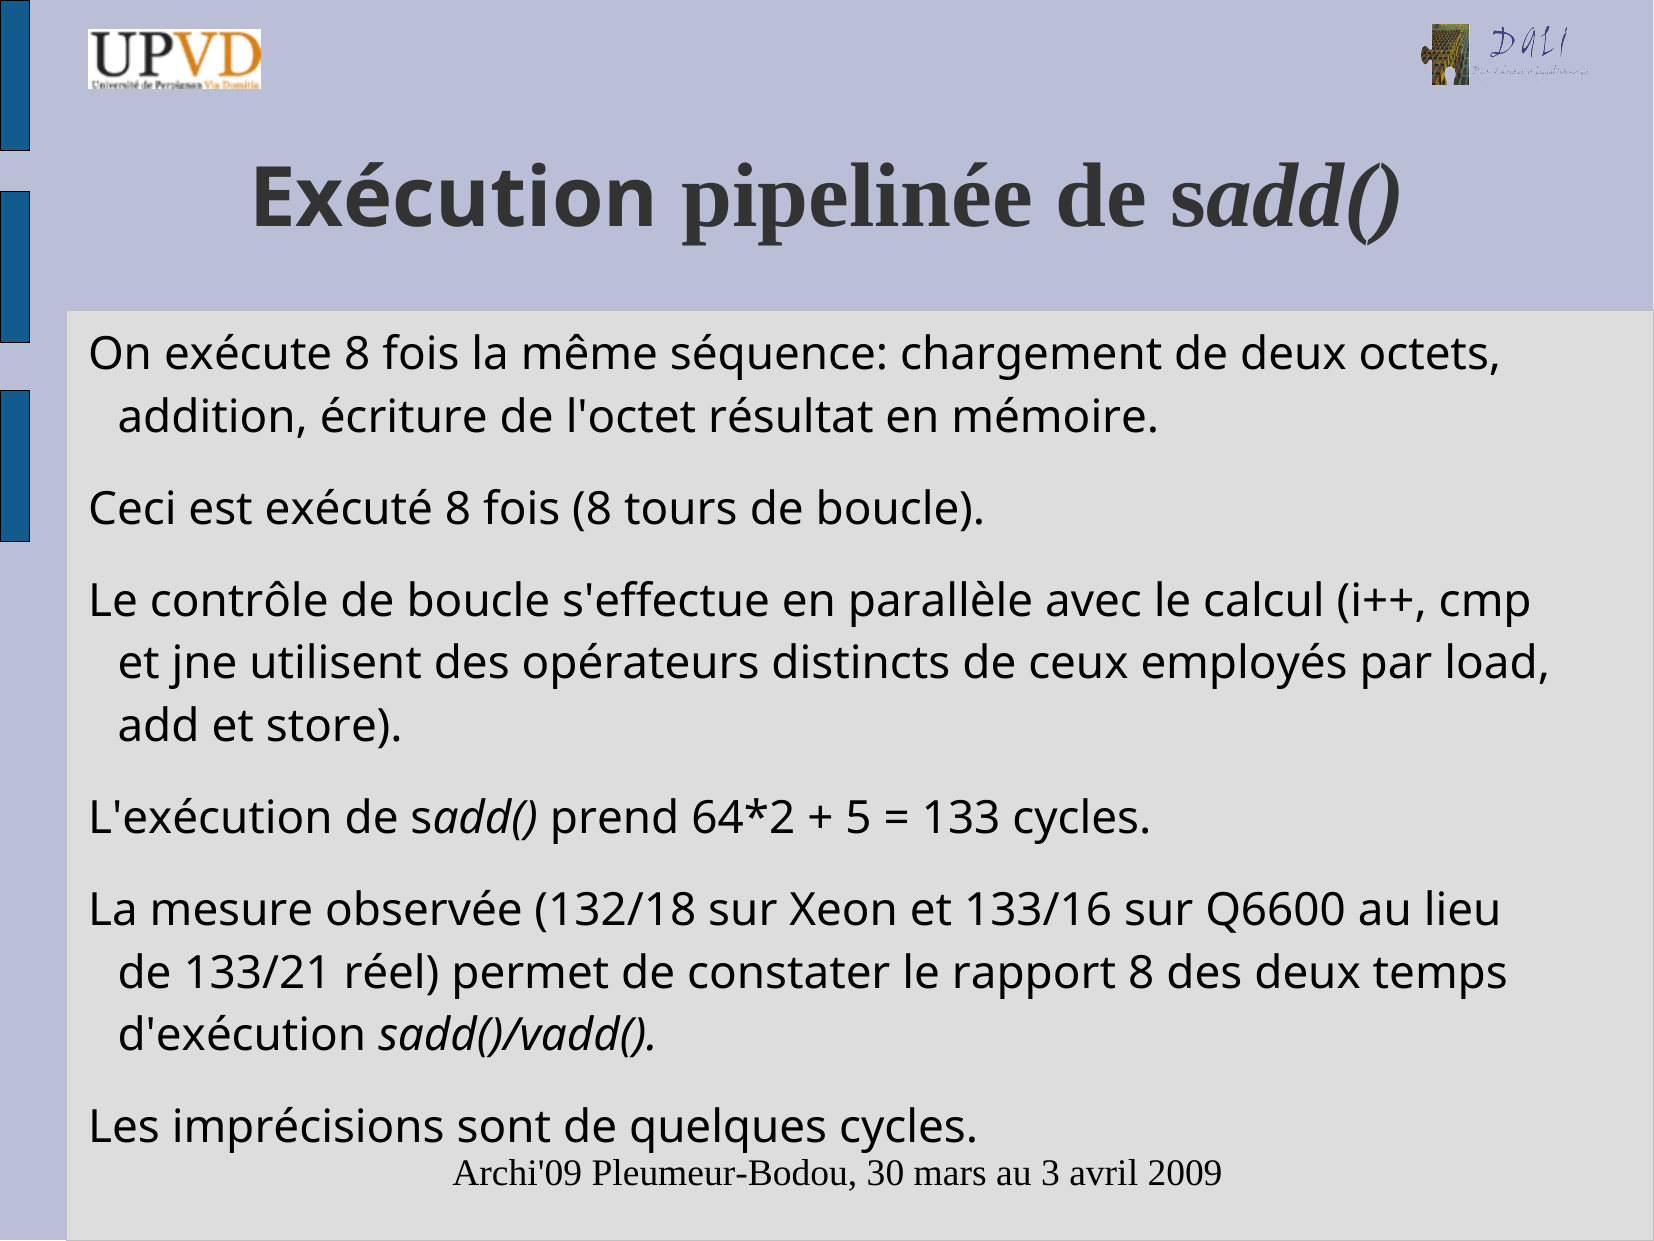

# Exécution pipelinée de sadd()
On exécute 8 fois la même séquence: chargement de deux octets, addition, écriture de l'octet résultat en mémoire.
Ceci est exécuté 8 fois (8 tours de boucle).
Le contrôle de boucle s'effectue en parallèle avec le calcul (i++, cmp et jne utilisent des opérateurs distincts de ceux employés par load, add et store).
L'exécution de sadd() prend 64*2 + 5 = 133 cycles.
La mesure observée (132/18 sur Xeon et 133/16 sur Q6600 au lieu de 133/21 réel) permet de constater le rapport 8 des deux temps d'exécution sadd()/vadd().
Les imprécisions sont de quelques cycles.
Archi'09 Pleumeur-Bodou, 30 mars au 3 avril 2009